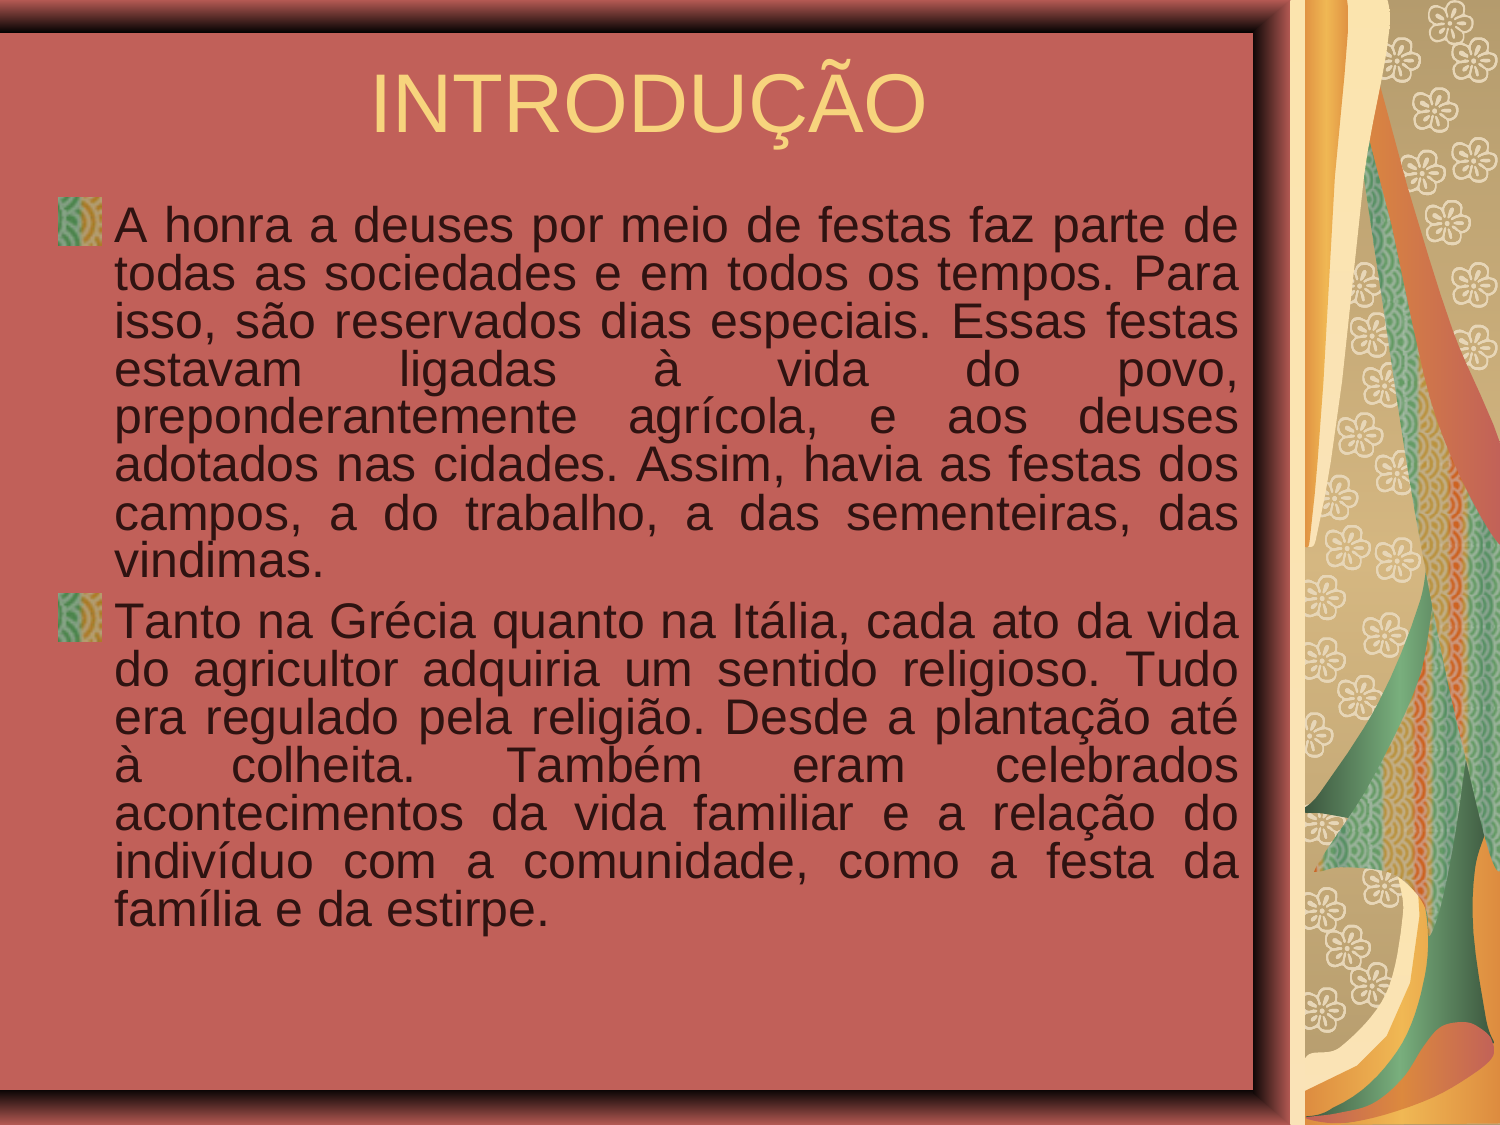

# INTRODUÇÃO
A honra a deuses por meio de festas faz parte de todas as sociedades e em todos os tempos. Para isso, são reservados dias especiais. Essas festas estavam ligadas à vida do povo, preponderantemente agrícola, e aos deuses adotados nas cidades. Assim, havia as festas dos campos, a do trabalho, a das sementeiras, das vindimas.
Tanto na Grécia quanto na Itália, cada ato da vida do agricultor adquiria um sentido religioso. Tudo era regulado pela religião. Desde a plantação até à colheita. Também eram celebrados acontecimentos da vida familiar e a relação do indivíduo com a comunidade, como a festa da família e da estirpe.